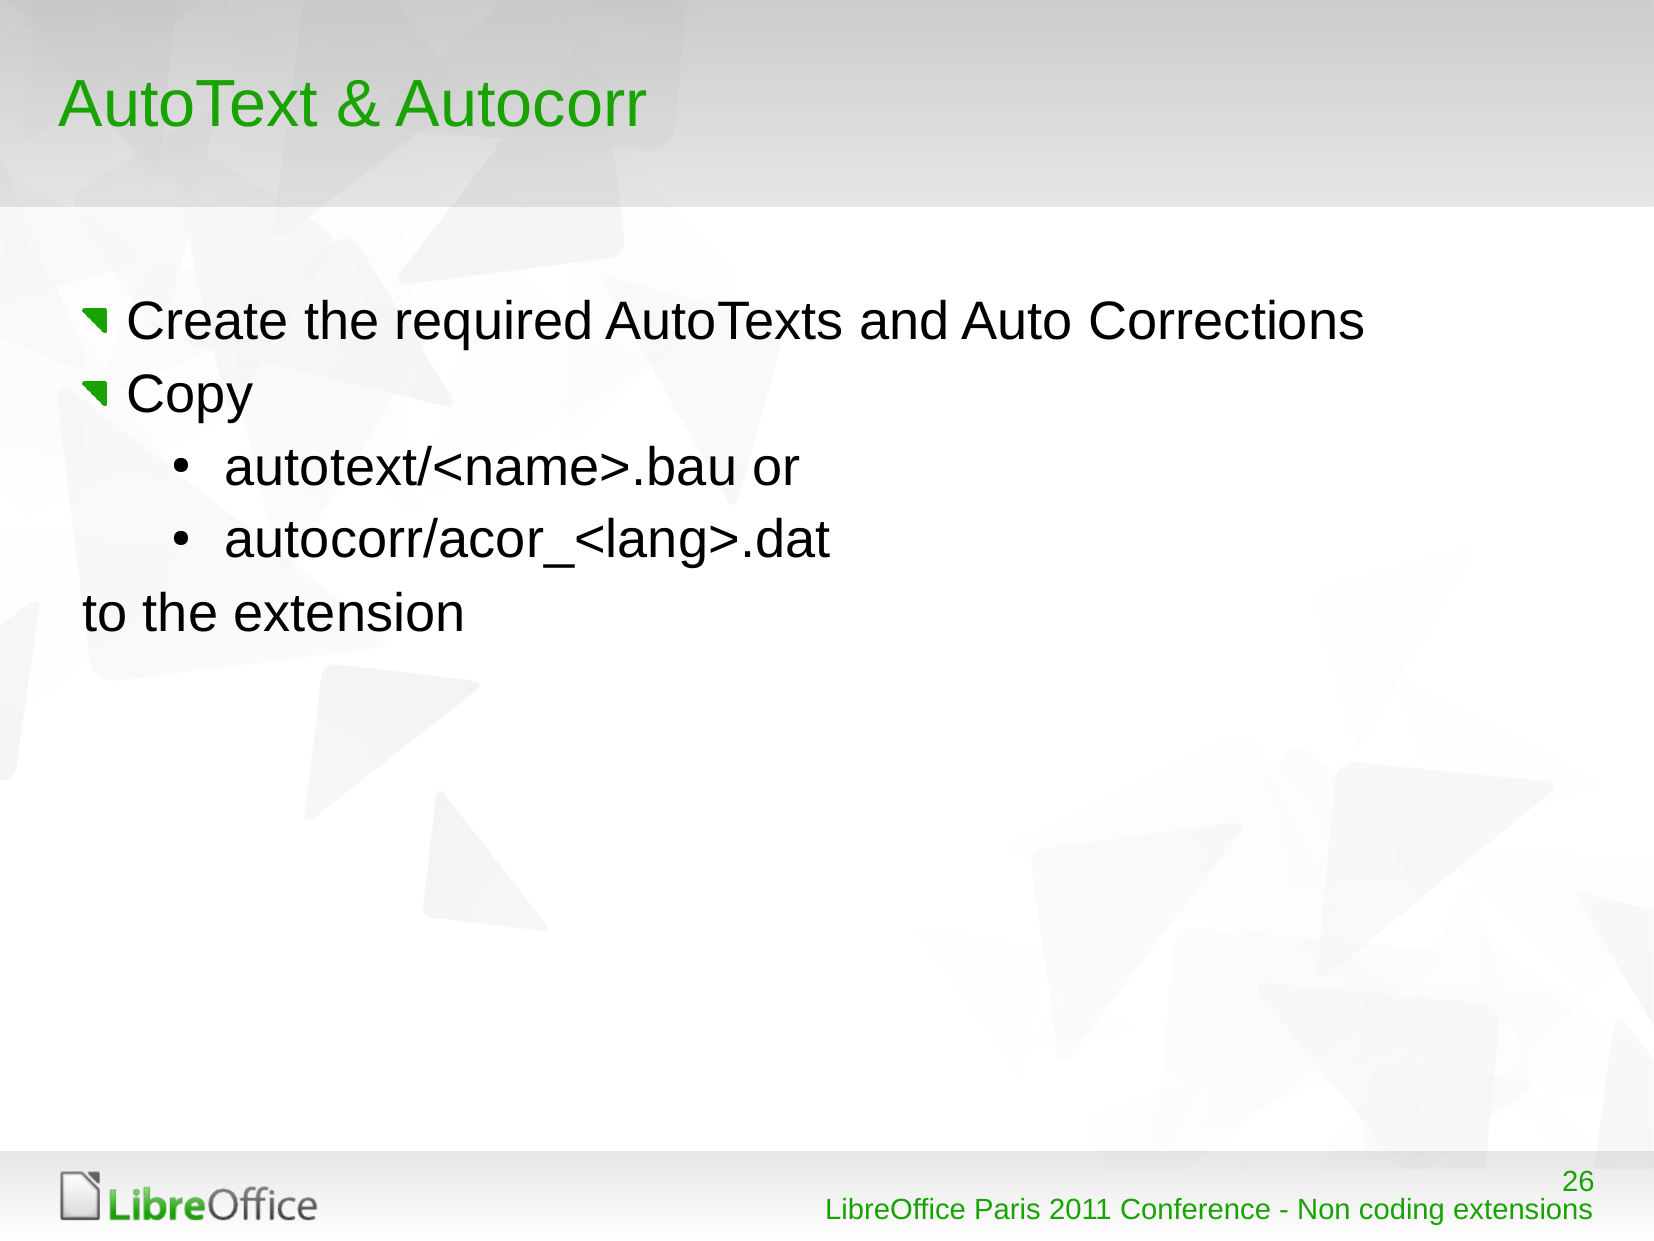

# AutoText & Autocorr
Create the required AutoTexts and Auto Corrections
Copy
autotext/<name>.bau or
autocorr/acor_<lang>.dat
to the extension
26
LibreOffice Paris 2011 Conference - Non coding extensions